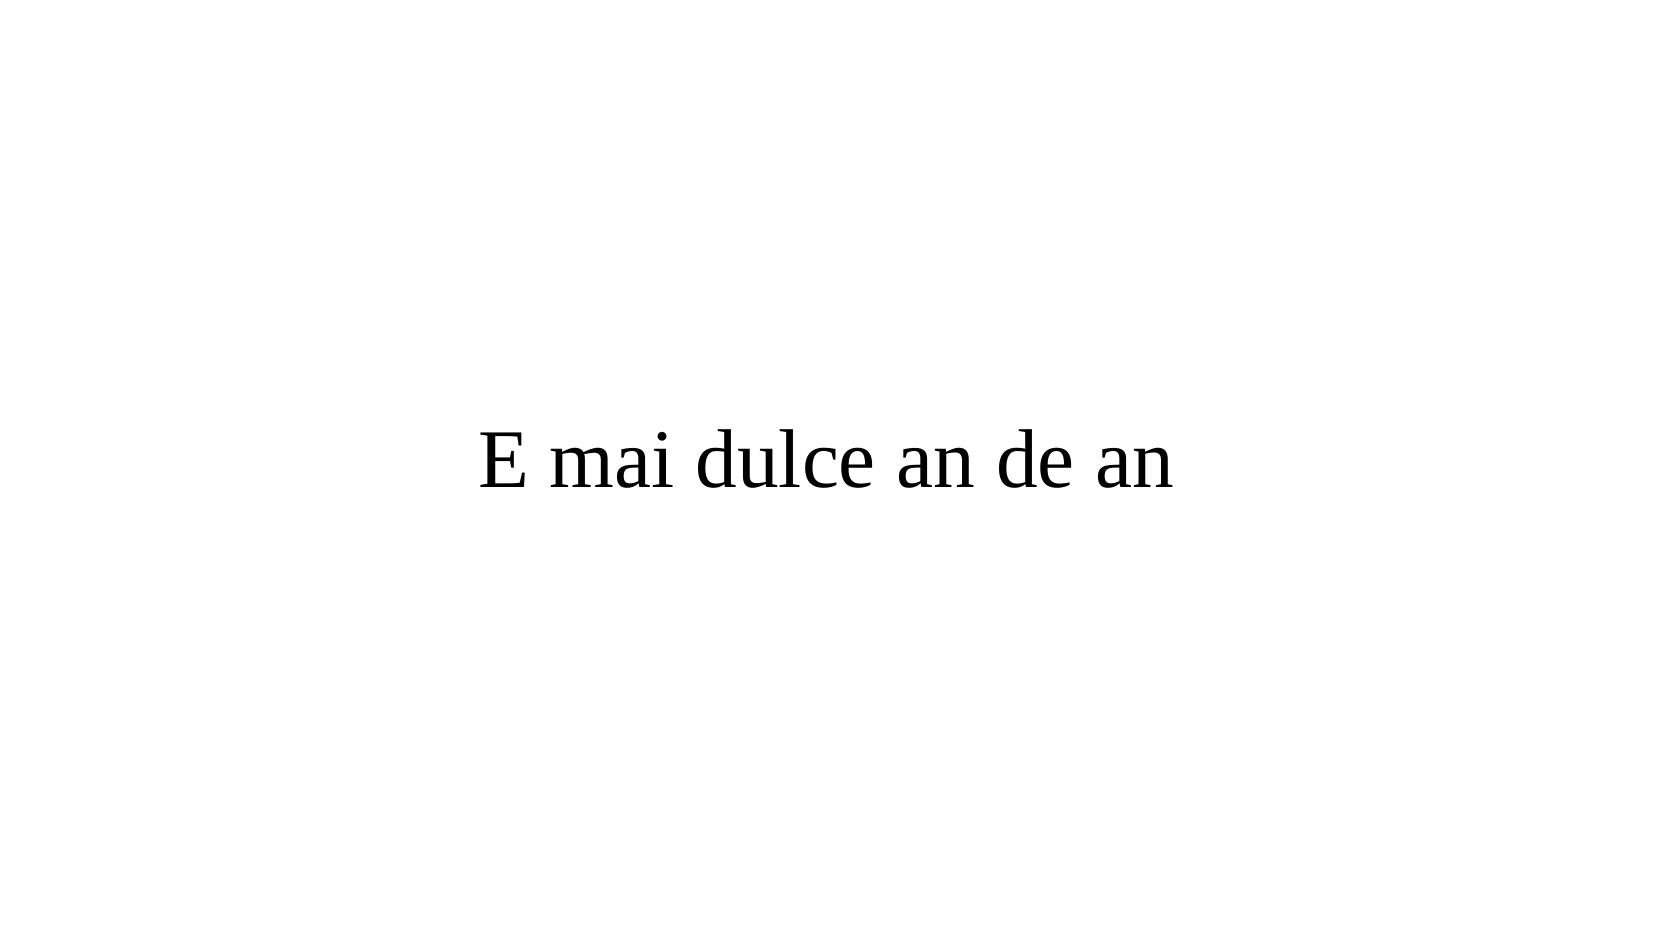

# E mai dulce an de an